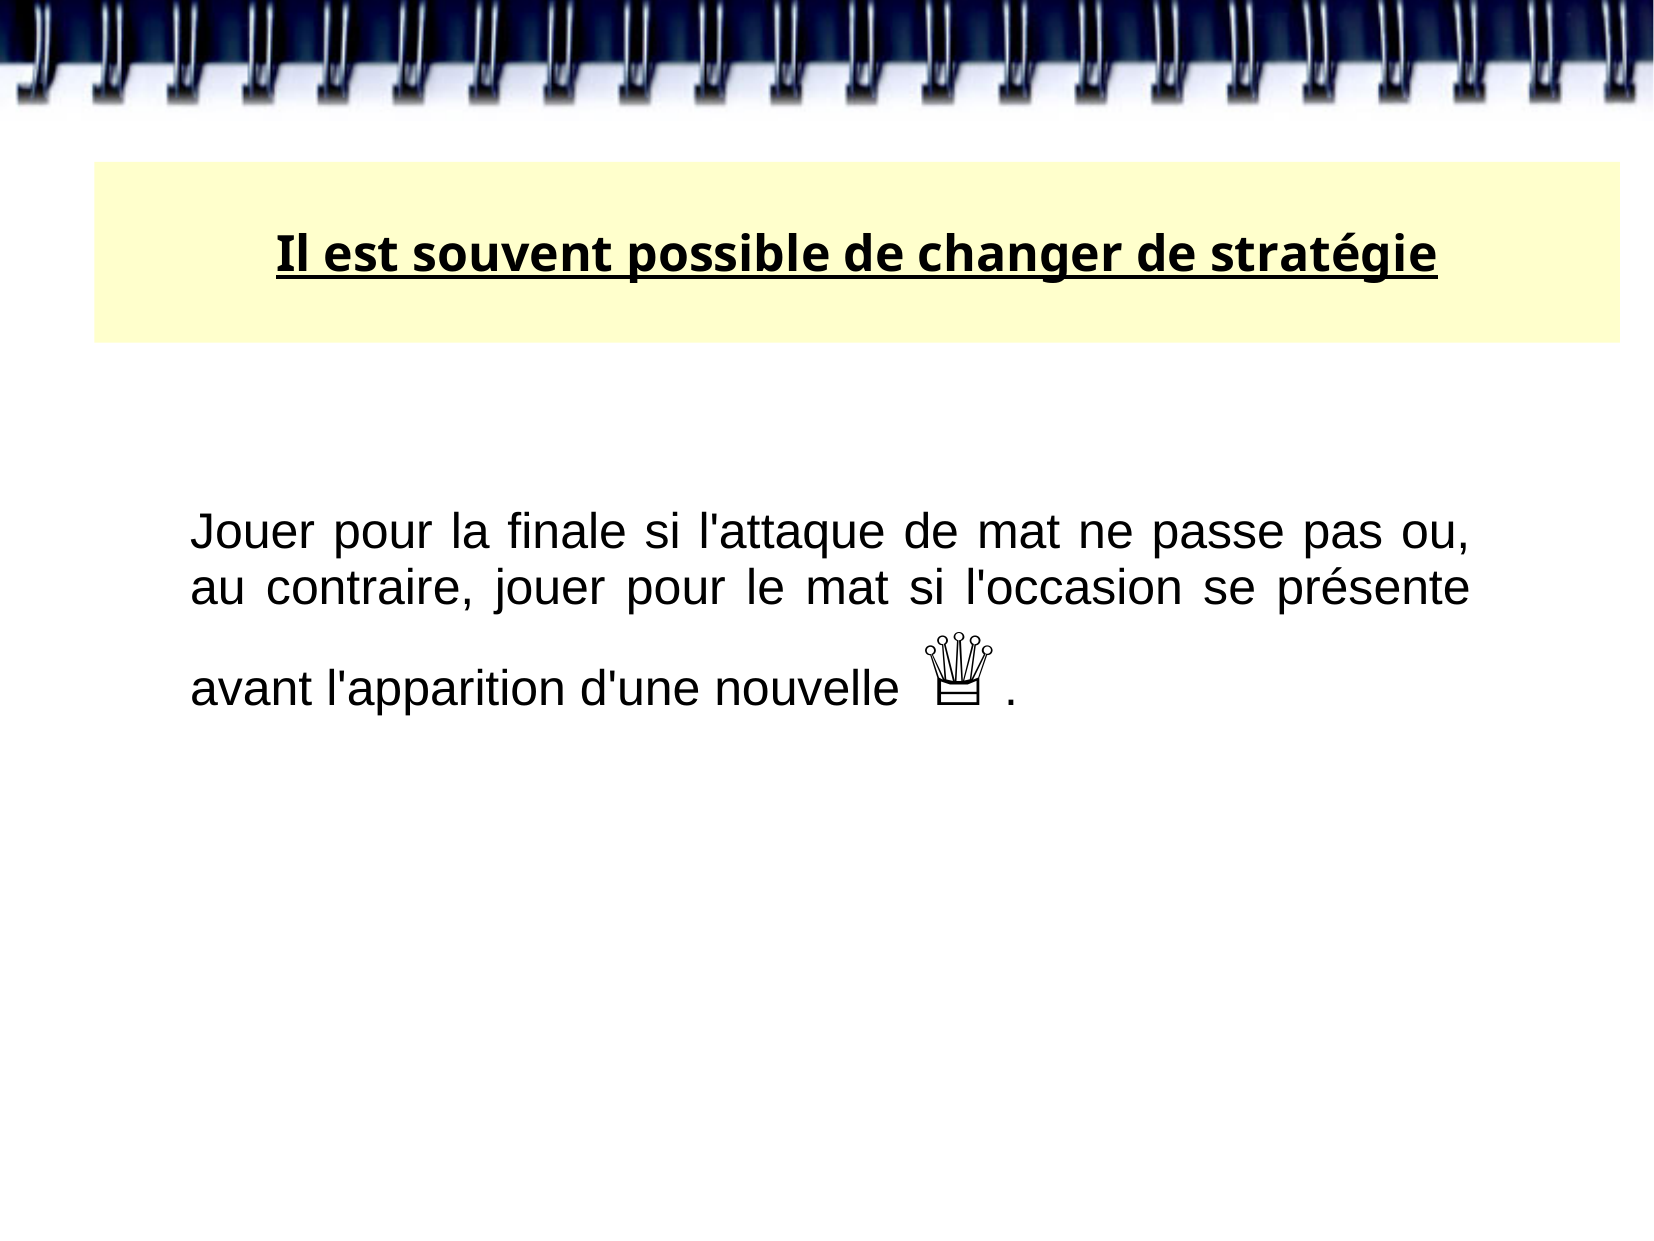

# Il est souvent possible de changer de stratégie
Jouer pour la finale si l'attaque de mat ne passe pas ou, au contraire, jouer pour le mat si l'occasion se présente avant l'apparition d'une nouvelle ♕.